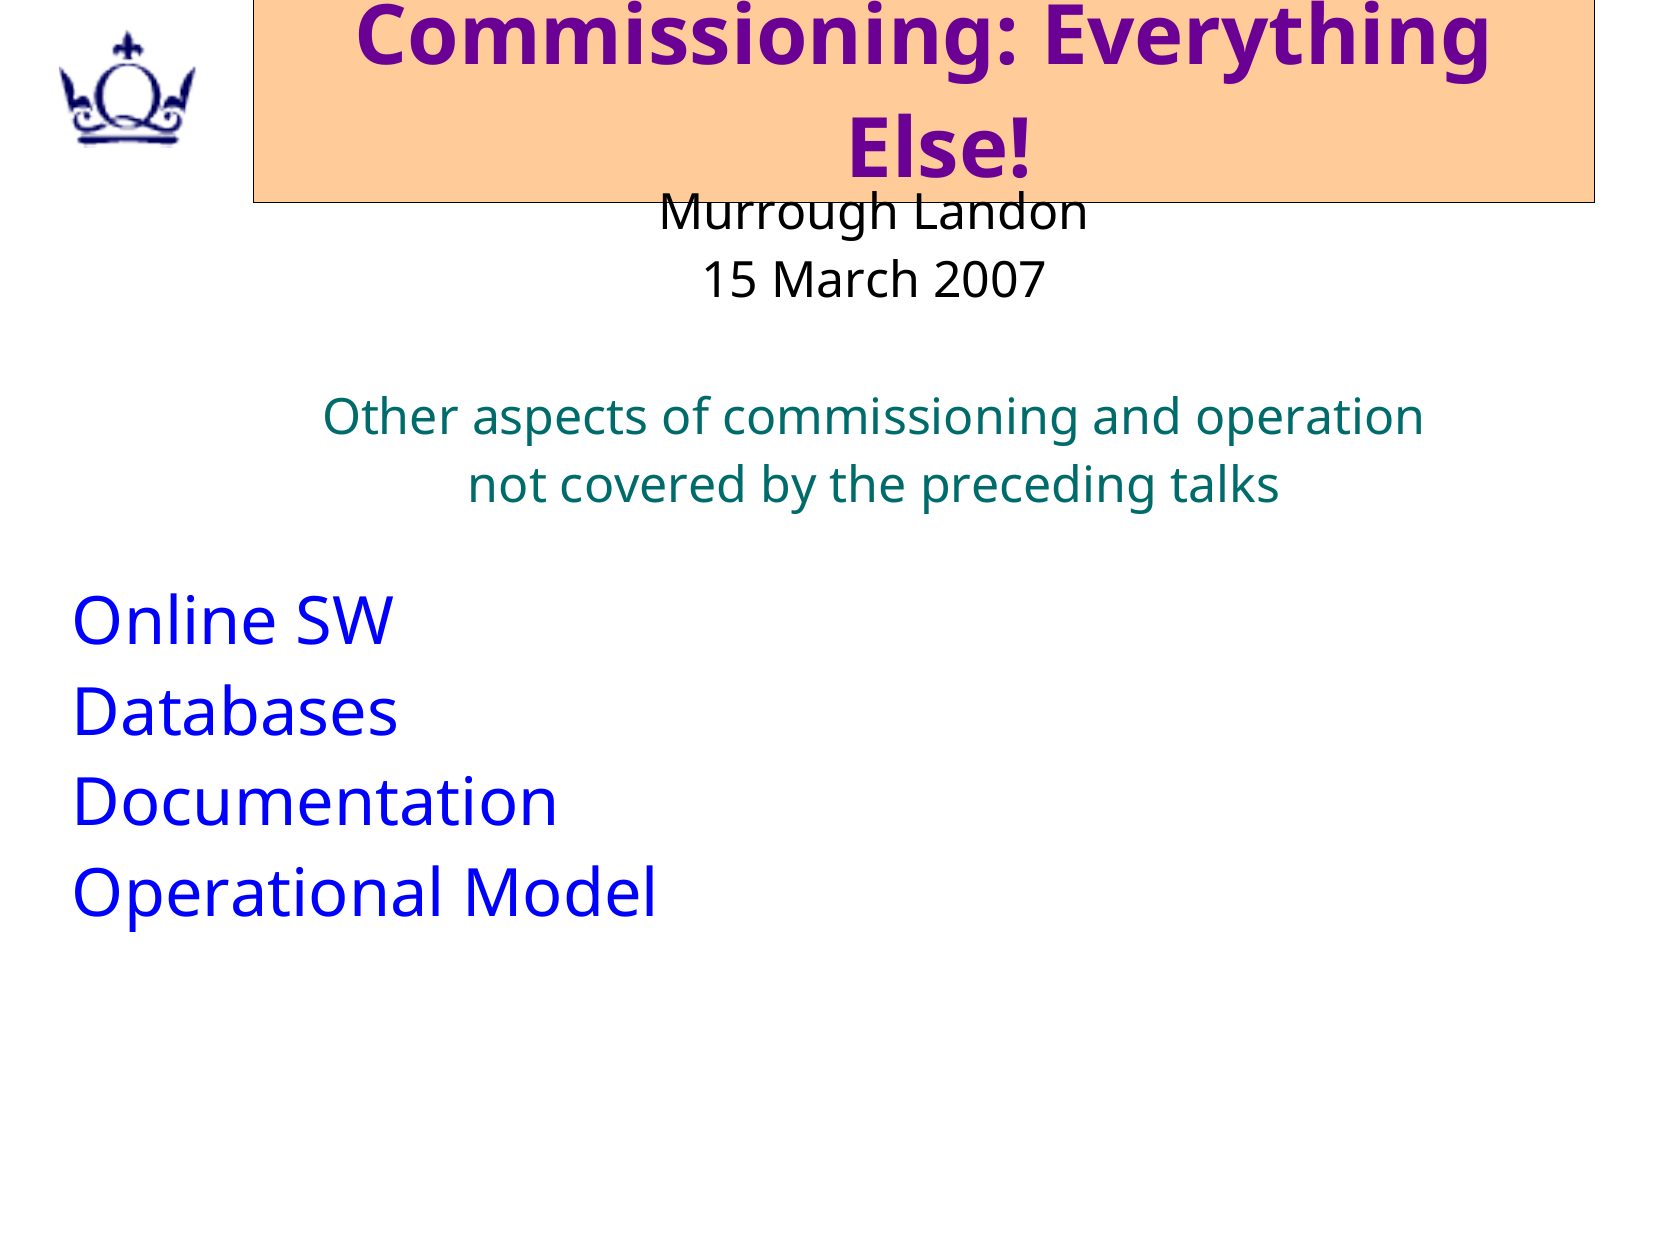

# Commissioning: Everything Else!
Murrough Landon
15 March 2007
Other aspects of commissioning and operation
not covered by the preceding talks
Online SW
Databases
Documentation
Operational Model